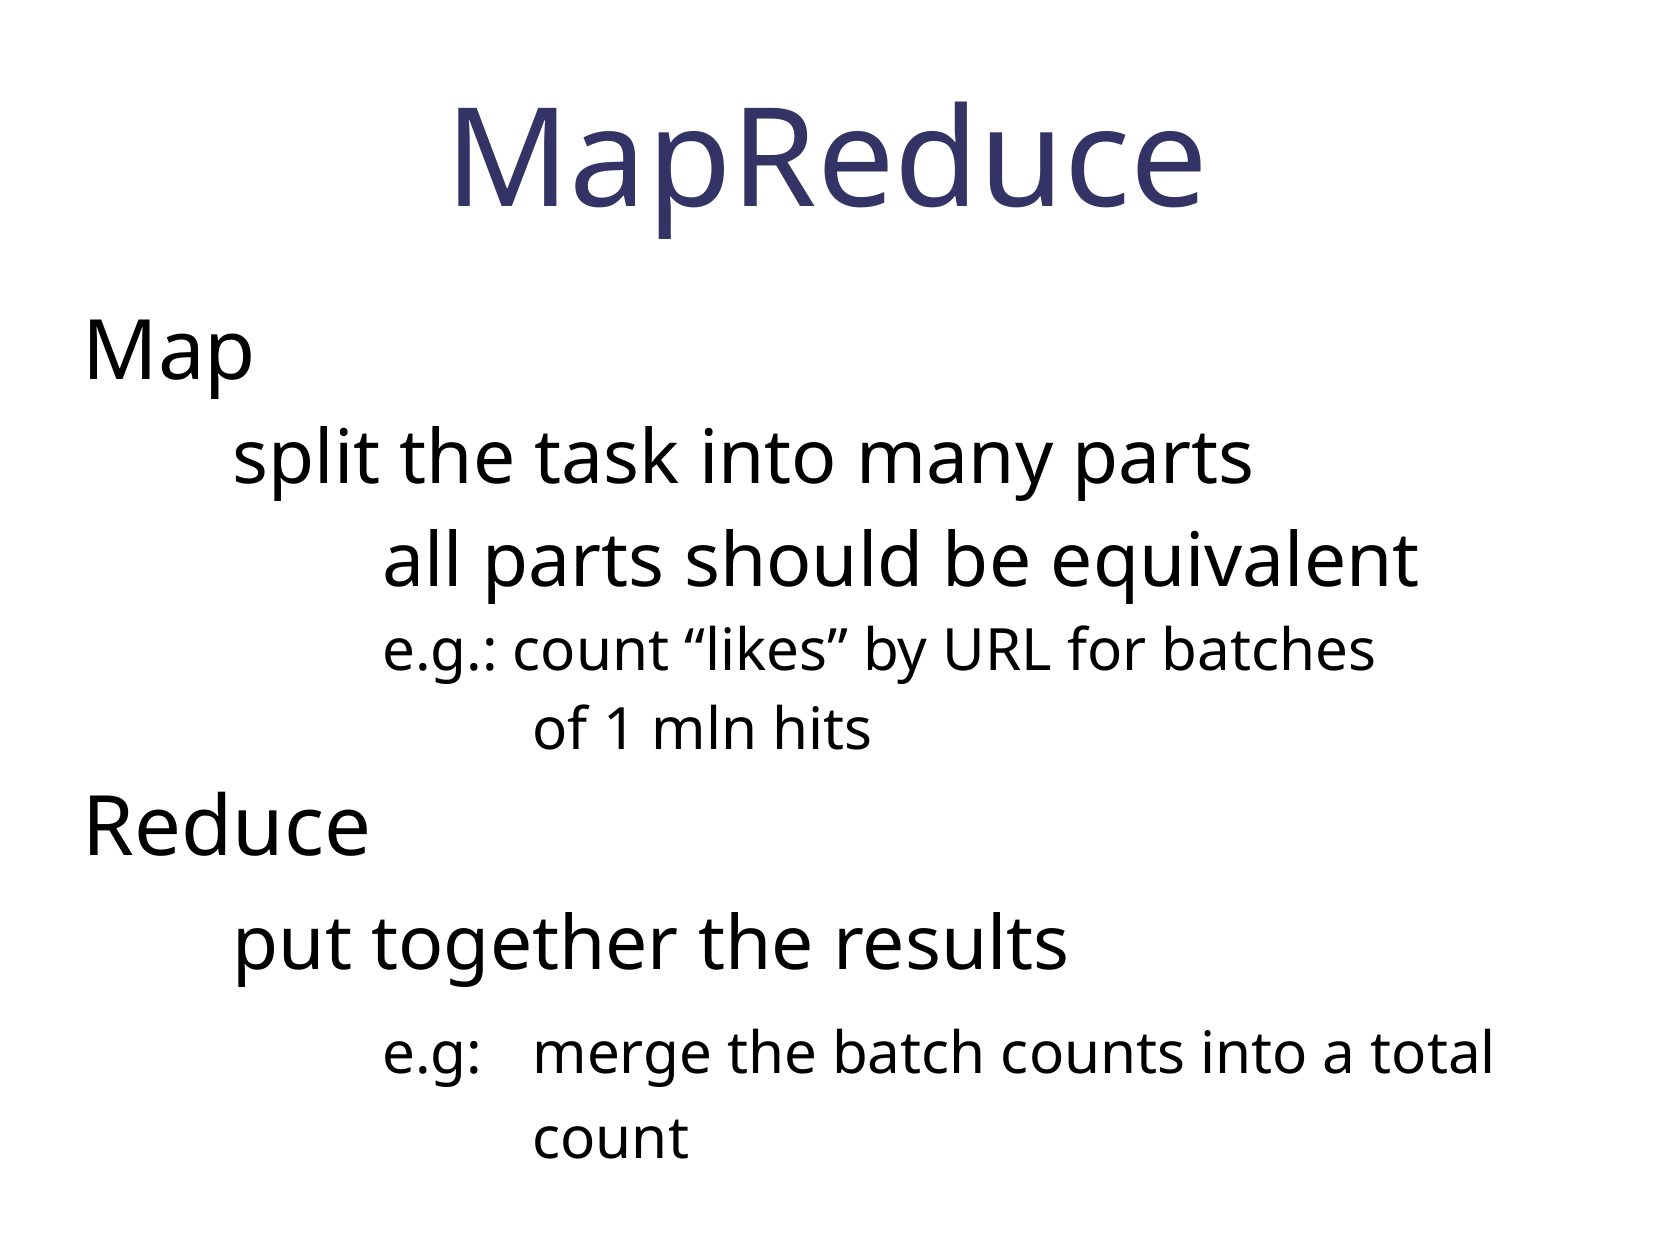

# MapReduce
Map
		split the task into many parts
				all parts should be equivalent
				e.g.: count “likes” by URL for batches
						of 1 mln hits
Reduce
		put together the results
				e.g: 	merge the batch counts into a total
						count